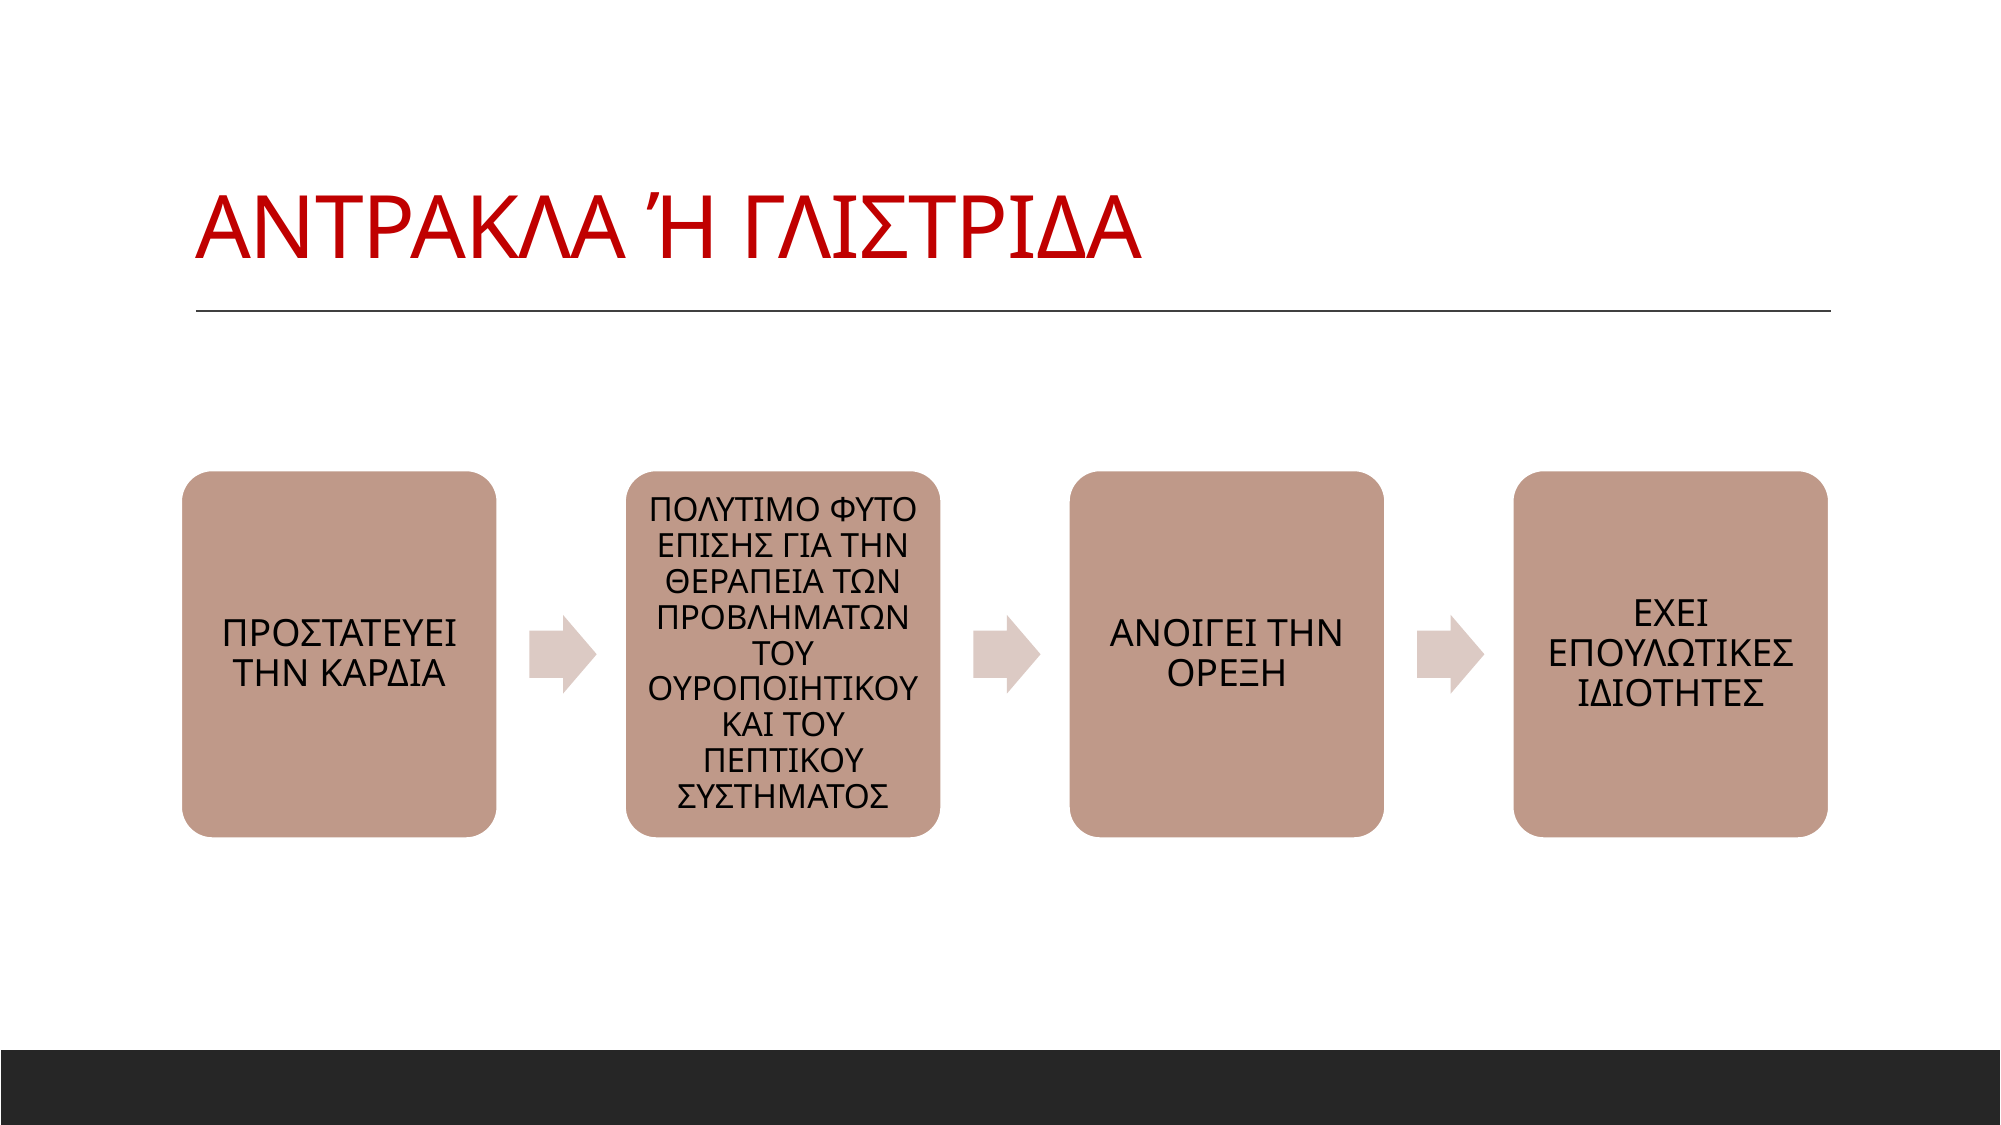

# ΑΝΤΡΑΚΛΑ Ή ΓΛΙΣΤΡΙΔΑ
ΠΡΟΣΤΑΤΕΥΕΙ ΤΗΝ ΚΑΡΔΙΑ
ΠΟΛΥΤΙΜΟ ΦΥΤΟ ΕΠΙΣΗΣ ΓΙΑ ΤΗΝ ΘΕΡΑΠΕΙΑ ΤΩΝ ΠΡΟΒΛΗΜΑΤΩΝ ΤΟΥ ΟΥΡΟΠΟΙΗΤΙΚΟΥ ΚΑΙ ΤΟΥ ΠΕΠΤΙΚΟΥ ΣΥΣΤΗΜΑΤΟΣ
ΑΝΟΙΓΕΙ ΤΗΝ ΟΡΕΞΗ
ΕΧΕΙ ΕΠΟΥΛΩΤΙΚΕΣ ΙΔΙΟΤΗΤΕΣ